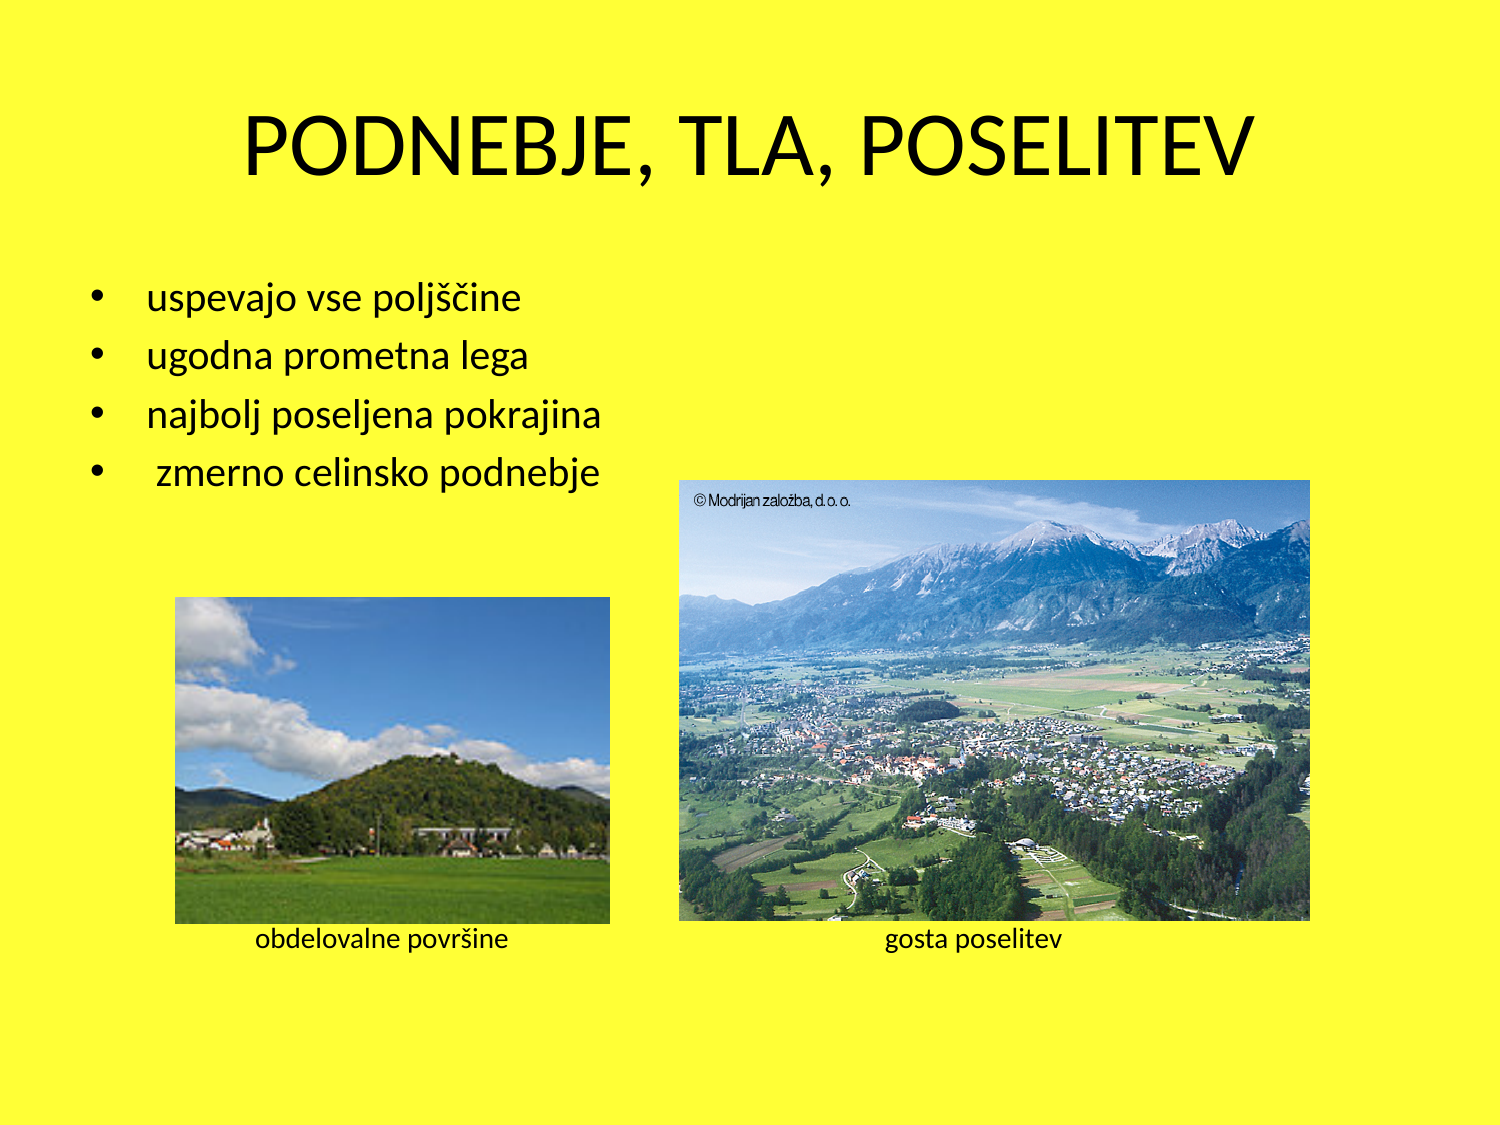

# PODNEBJE, TLA, POSELITEV
uspevajo vse poljščine
ugodna prometna lega
najbolj poseljena pokrajina
 zmerno celinsko podnebje
 obdelovalne površine gosta poselitev